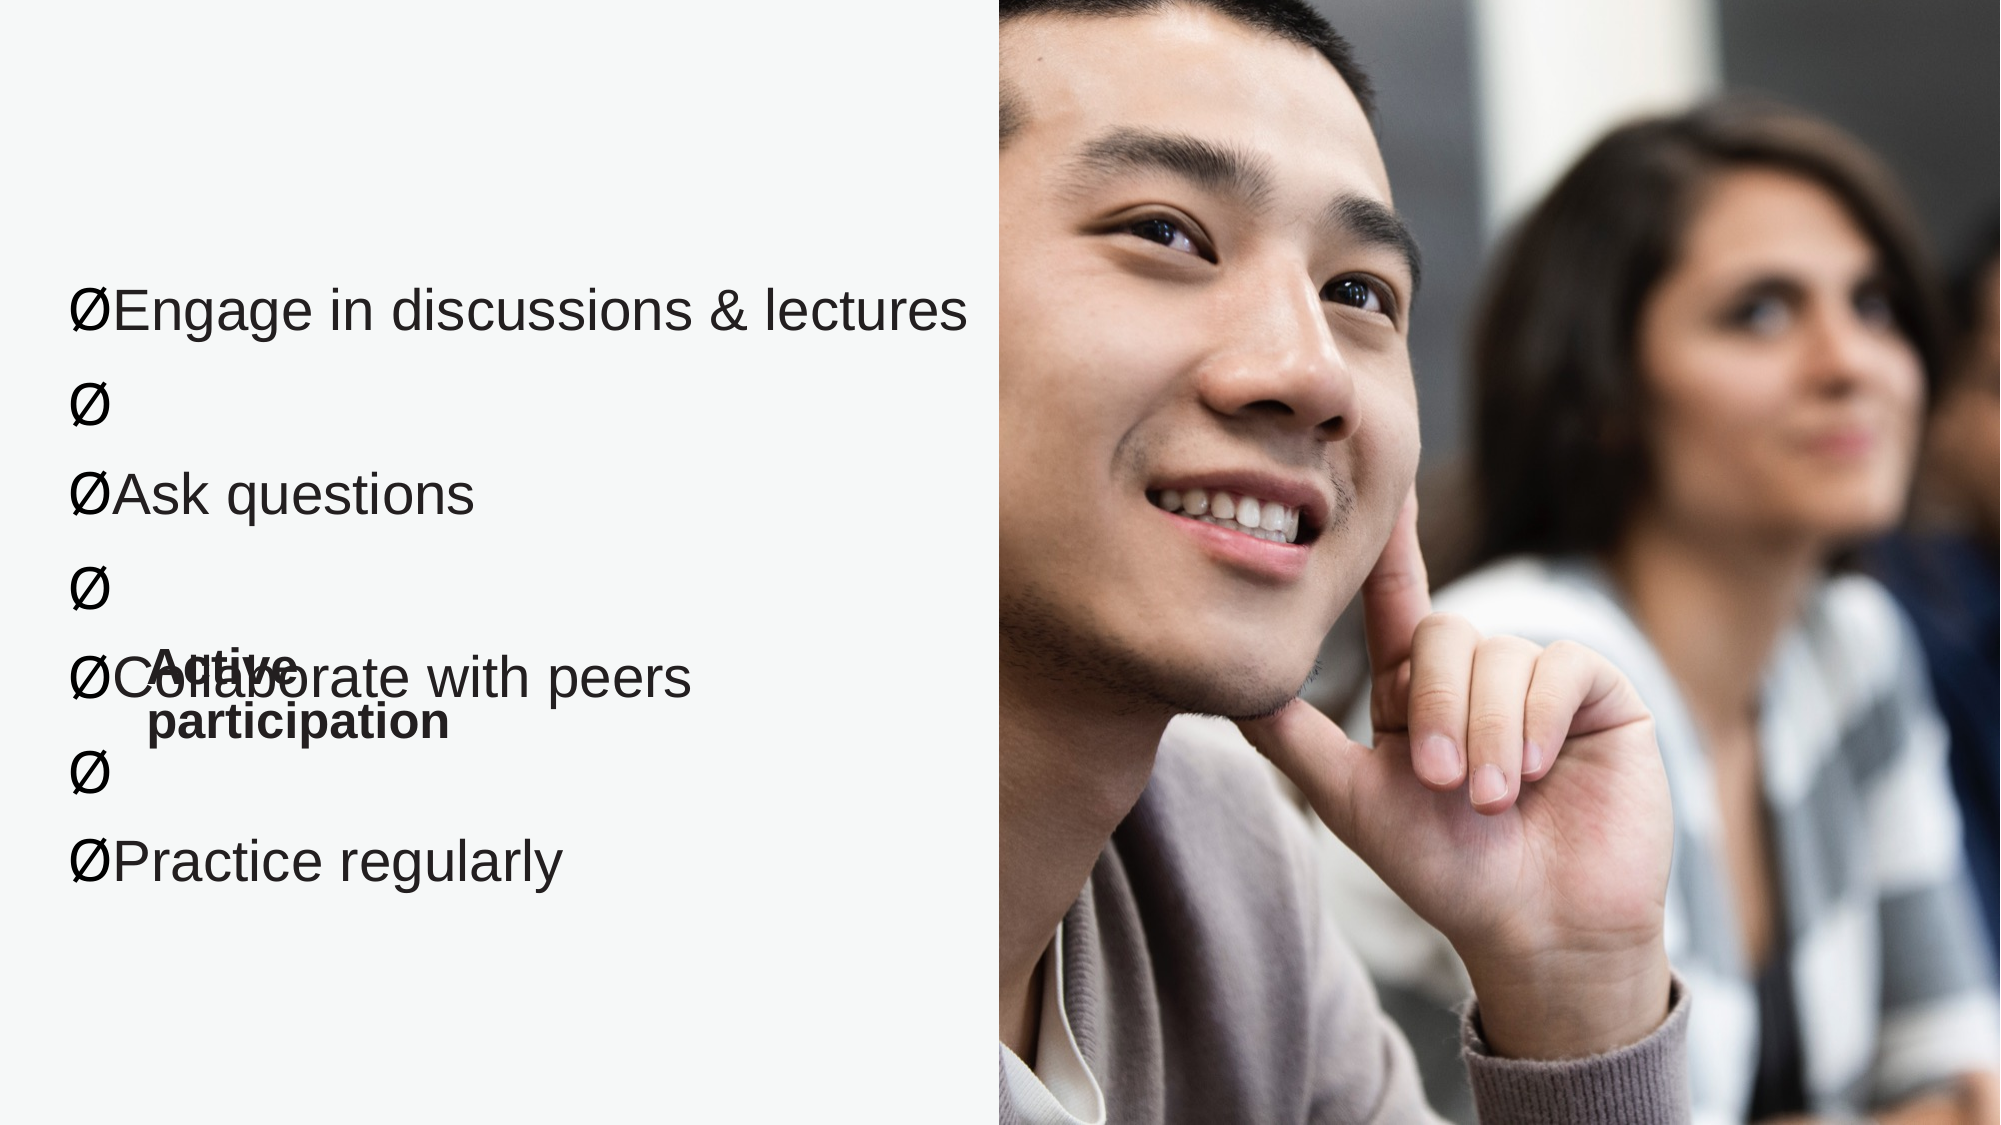

Engage in discussions & lectures
Ask questions
Collaborate with peers
Practice regularly
# Active participation